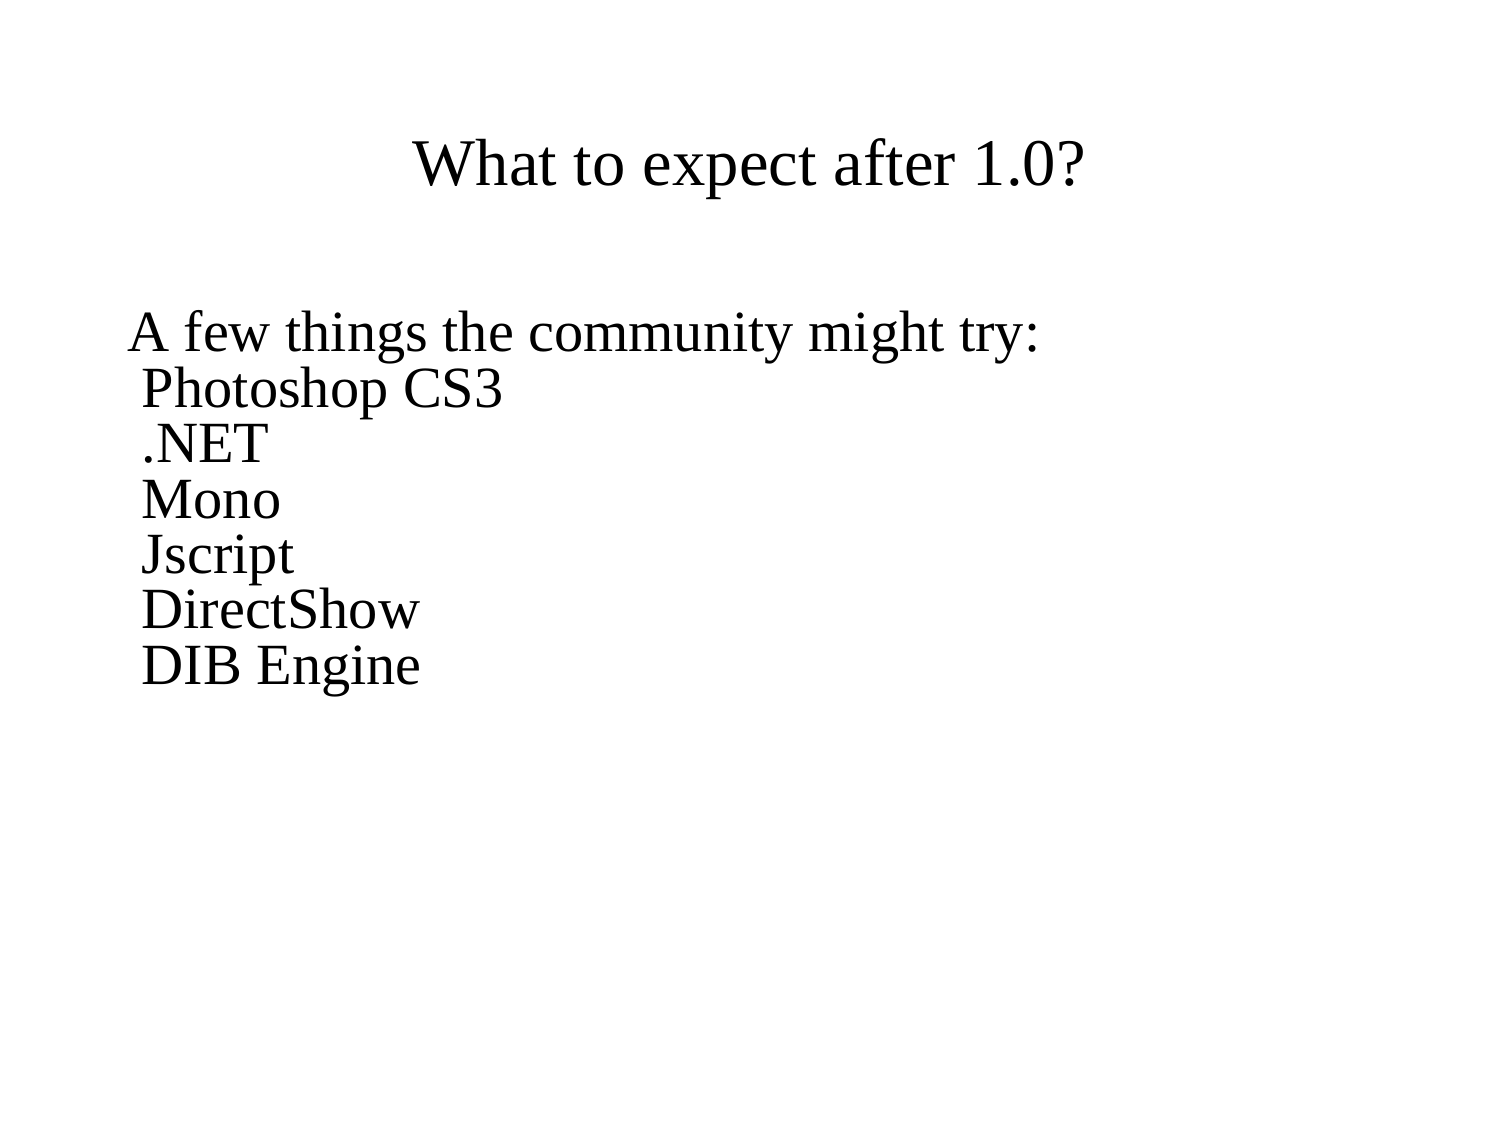

# What to expect after 1.0?
A few things the community might try:
 Photoshop CS3
 .NET
 Mono
 Jscript
 DirectShow
 DIB Engine